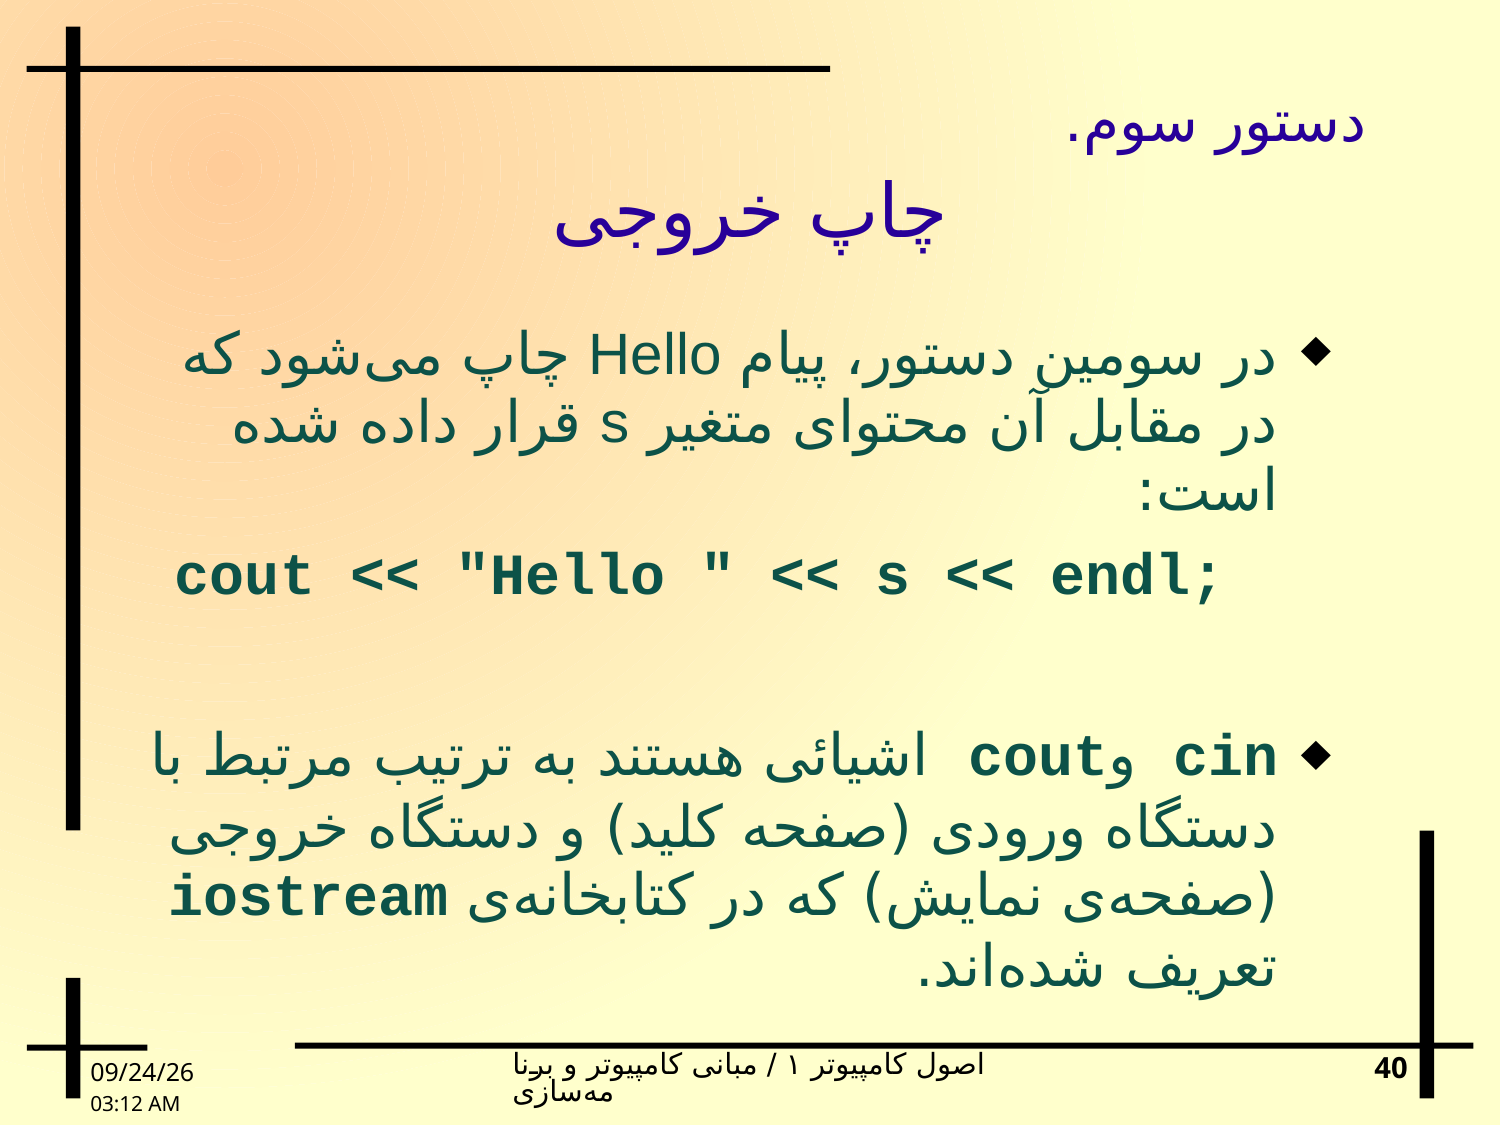

دستور سوم.
چاپ خروجی
# در سومین دستور، پیام Hello چاپ می‌شود که در مقابل آن محتوای متغیر s قرار داده شده است:
cout << "Hello " << s << endl;
cin وcout اشیائی هستند به ترتیب مرتبط با دستگاه ورودی (صفحه کلید) و دستگاه خروجی (صفحه‌ی نمایش) که در کتابخانه‌ی iostream تعریف شده‌اند.
اصول کامپیوتر ۱ / مبانی کامپیوتر و برنامه‌سازی
40